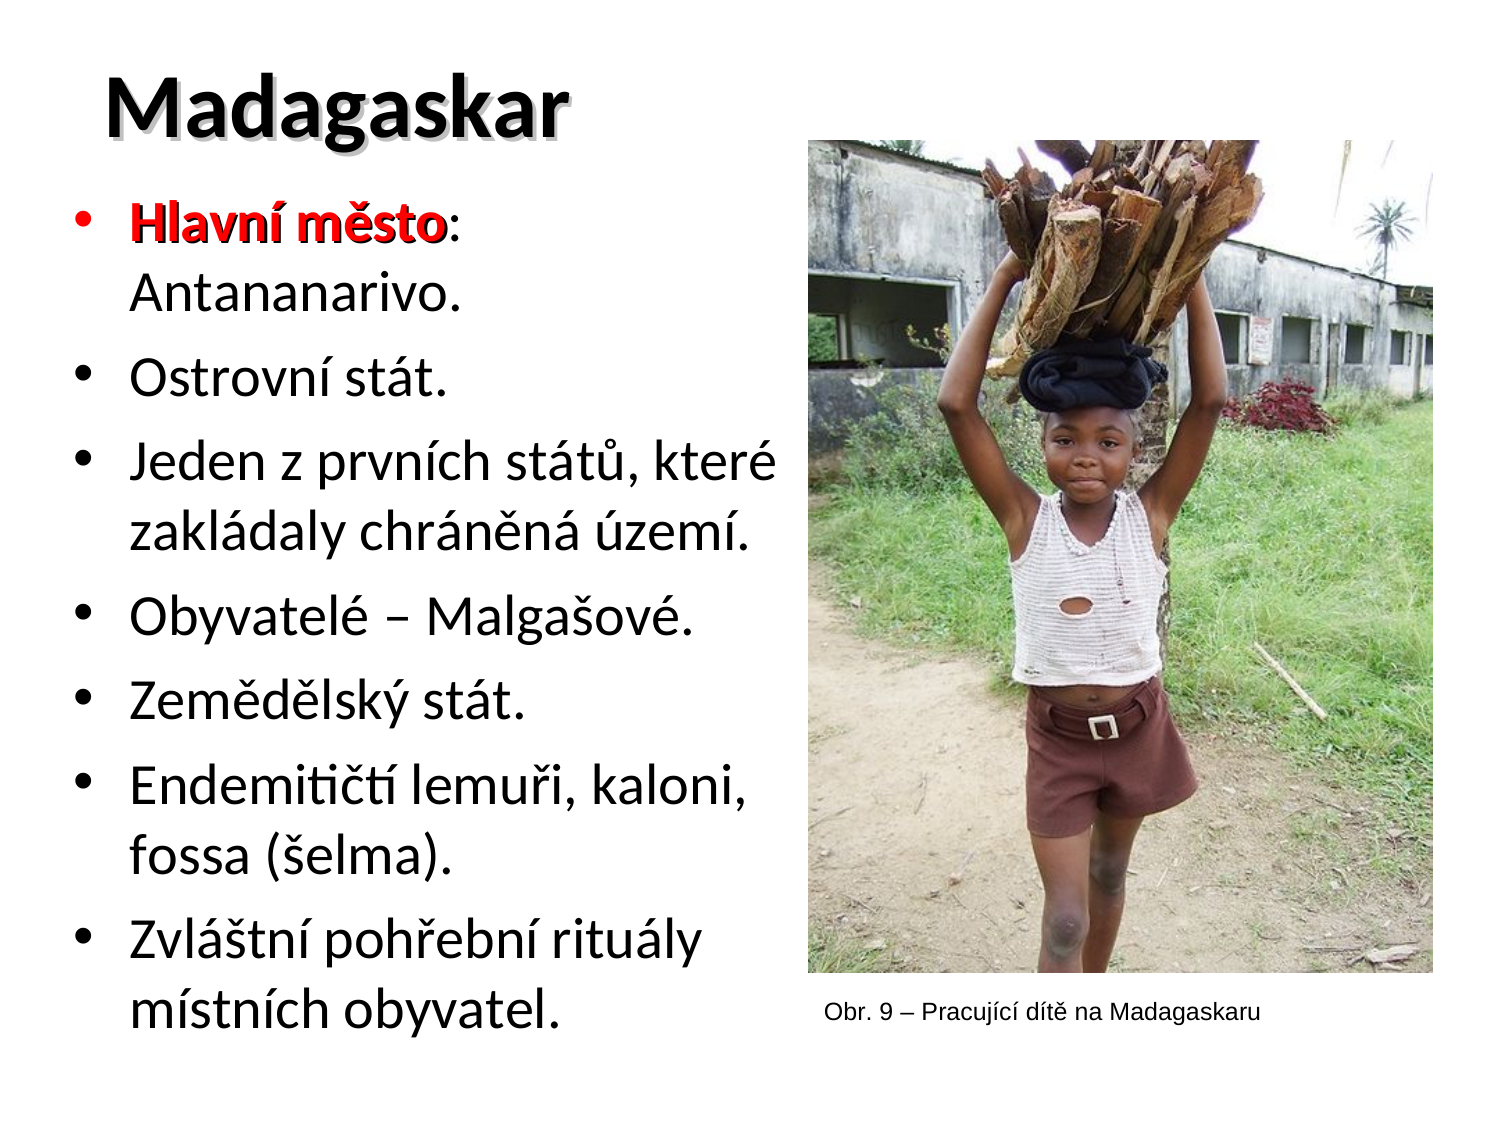

# Madagaskar
Hlavní město: Antananarivo.
Ostrovní stát.
Jeden z prvních států, které zakládaly chráněná území.
Obyvatelé – Malgašové.
Zemědělský stát.
Endemitičtí lemuři, kaloni, fossa (šelma).
Zvláštní pohřební rituály místních obyvatel.
Obr. 9 – Pracující dítě na Madagaskaru